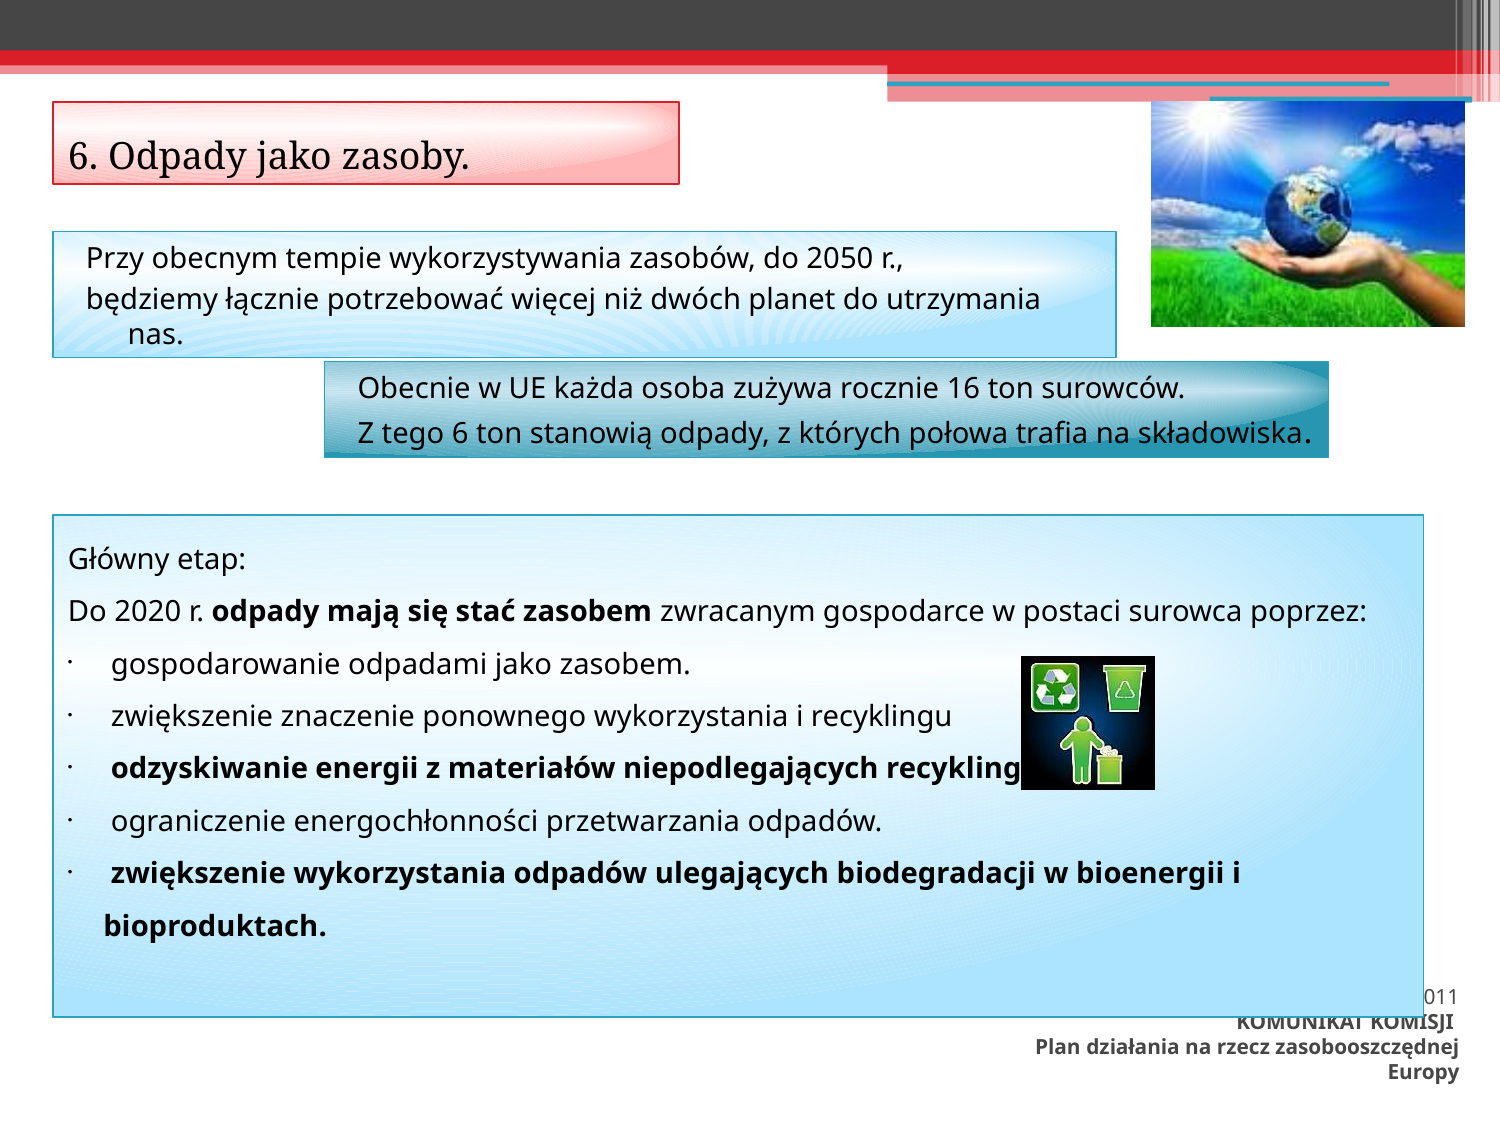

6. Odpady jako zasoby.
Przy obecnym tempie wykorzystywania zasobów, do 2050 r.,
będziemy łącznie potrzebować więcej niż dwóch planet do utrzymania nas.
Obecnie w UE każda osoba zużywa rocznie 16 ton surowców.
Z tego 6 ton stanowią odpady, z których połowa trafia na składowiska.
Główny etap:
Do 2020 r. odpady mają się stać zasobem zwracanym gospodarce w postaci surowca poprzez:
 gospodarowanie odpadami jako zasobem.
 zwiększenie znaczenie ponownego wykorzystania i recyklingu
 odzyskiwanie energii z materiałów niepodlegających recyklingowi,
 ograniczenie energochłonności przetwarzania odpadów.
 zwiększenie wykorzystania odpadów ulegających biodegradacji w bioenergii i bioproduktach.
# Bruksela, dnia 20.9.2011 KOMUNIKAT KOMISJI Plan działania na rzecz zasobooszczędnej Europy